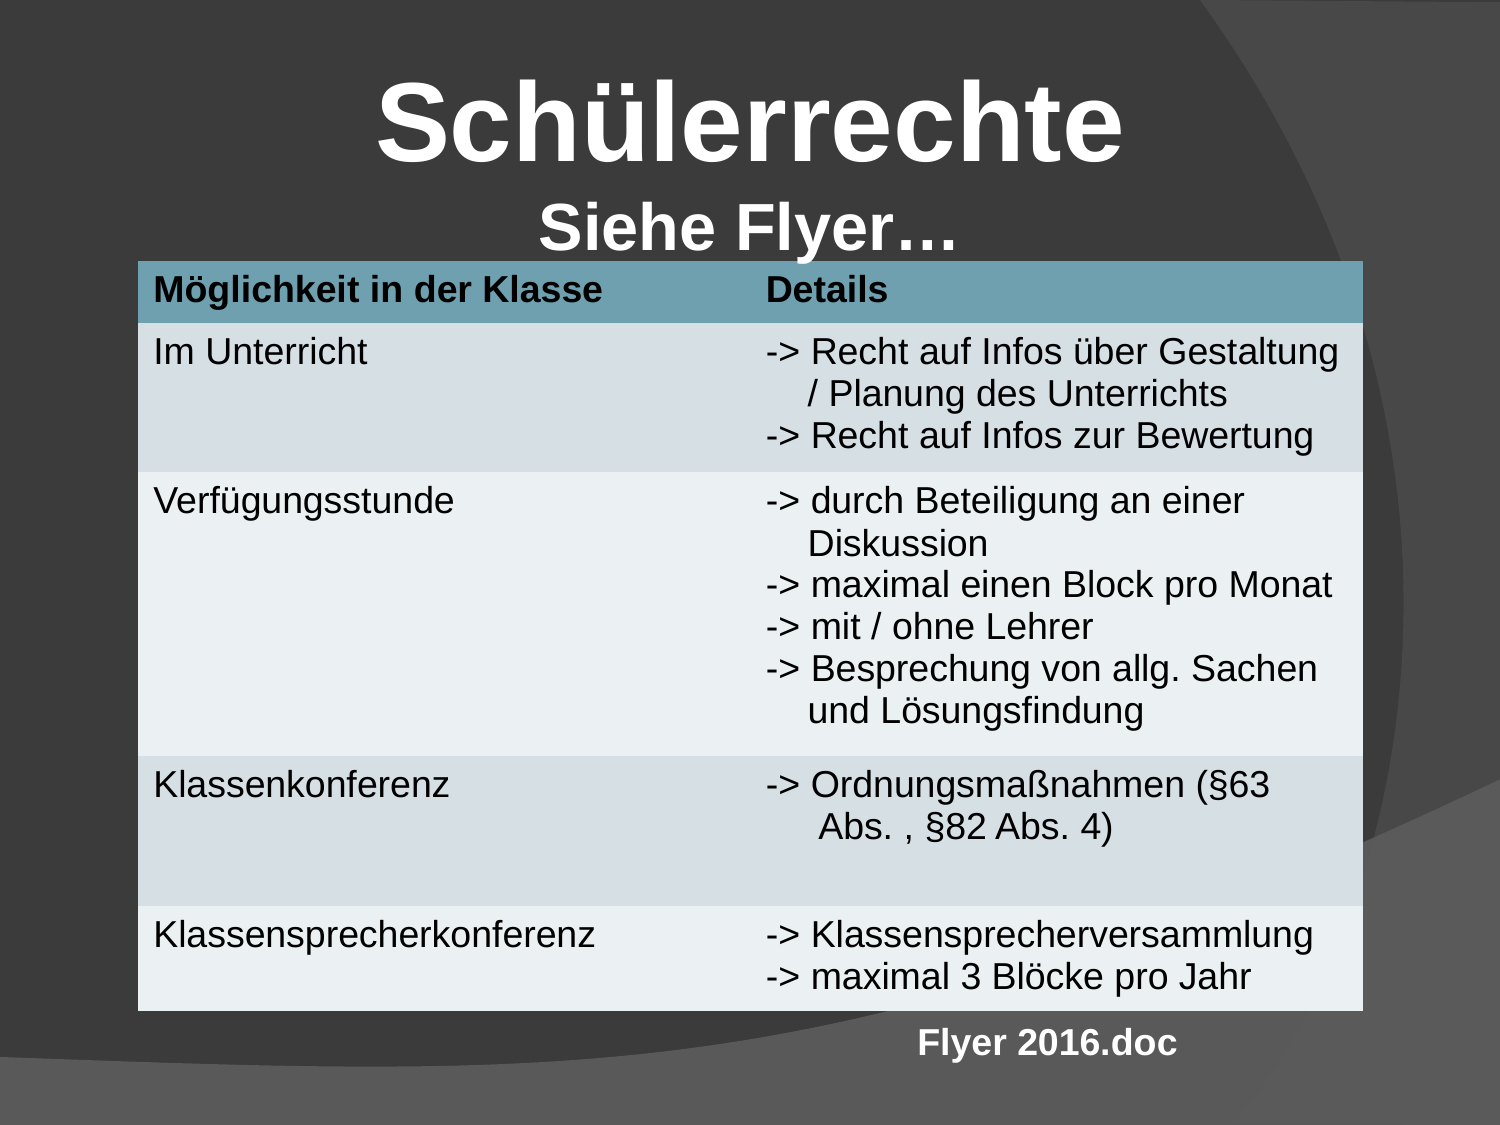

Schülerrechte
Siehe Flyer…
| Möglichkeit in der Klasse | Details |
| --- | --- |
| Im Unterricht | -> Recht auf Infos über Gestaltung / Planung des Unterrichts -> Recht auf Infos zur Bewertung |
| Verfügungsstunde | -> durch Beteiligung an einer Diskussion -> maximal einen Block pro Monat -> mit / ohne Lehrer -> Besprechung von allg. Sachen und Lösungsfindung |
| Klassenkonferenz | -> Ordnungsmaßnahmen (§63 Abs. , §82 Abs. 4) |
| Klassensprecherkonferenz | -> Klassensprecherversammlung -> maximal 3 Blöcke pro Jahr |
Flyer 2016.doc